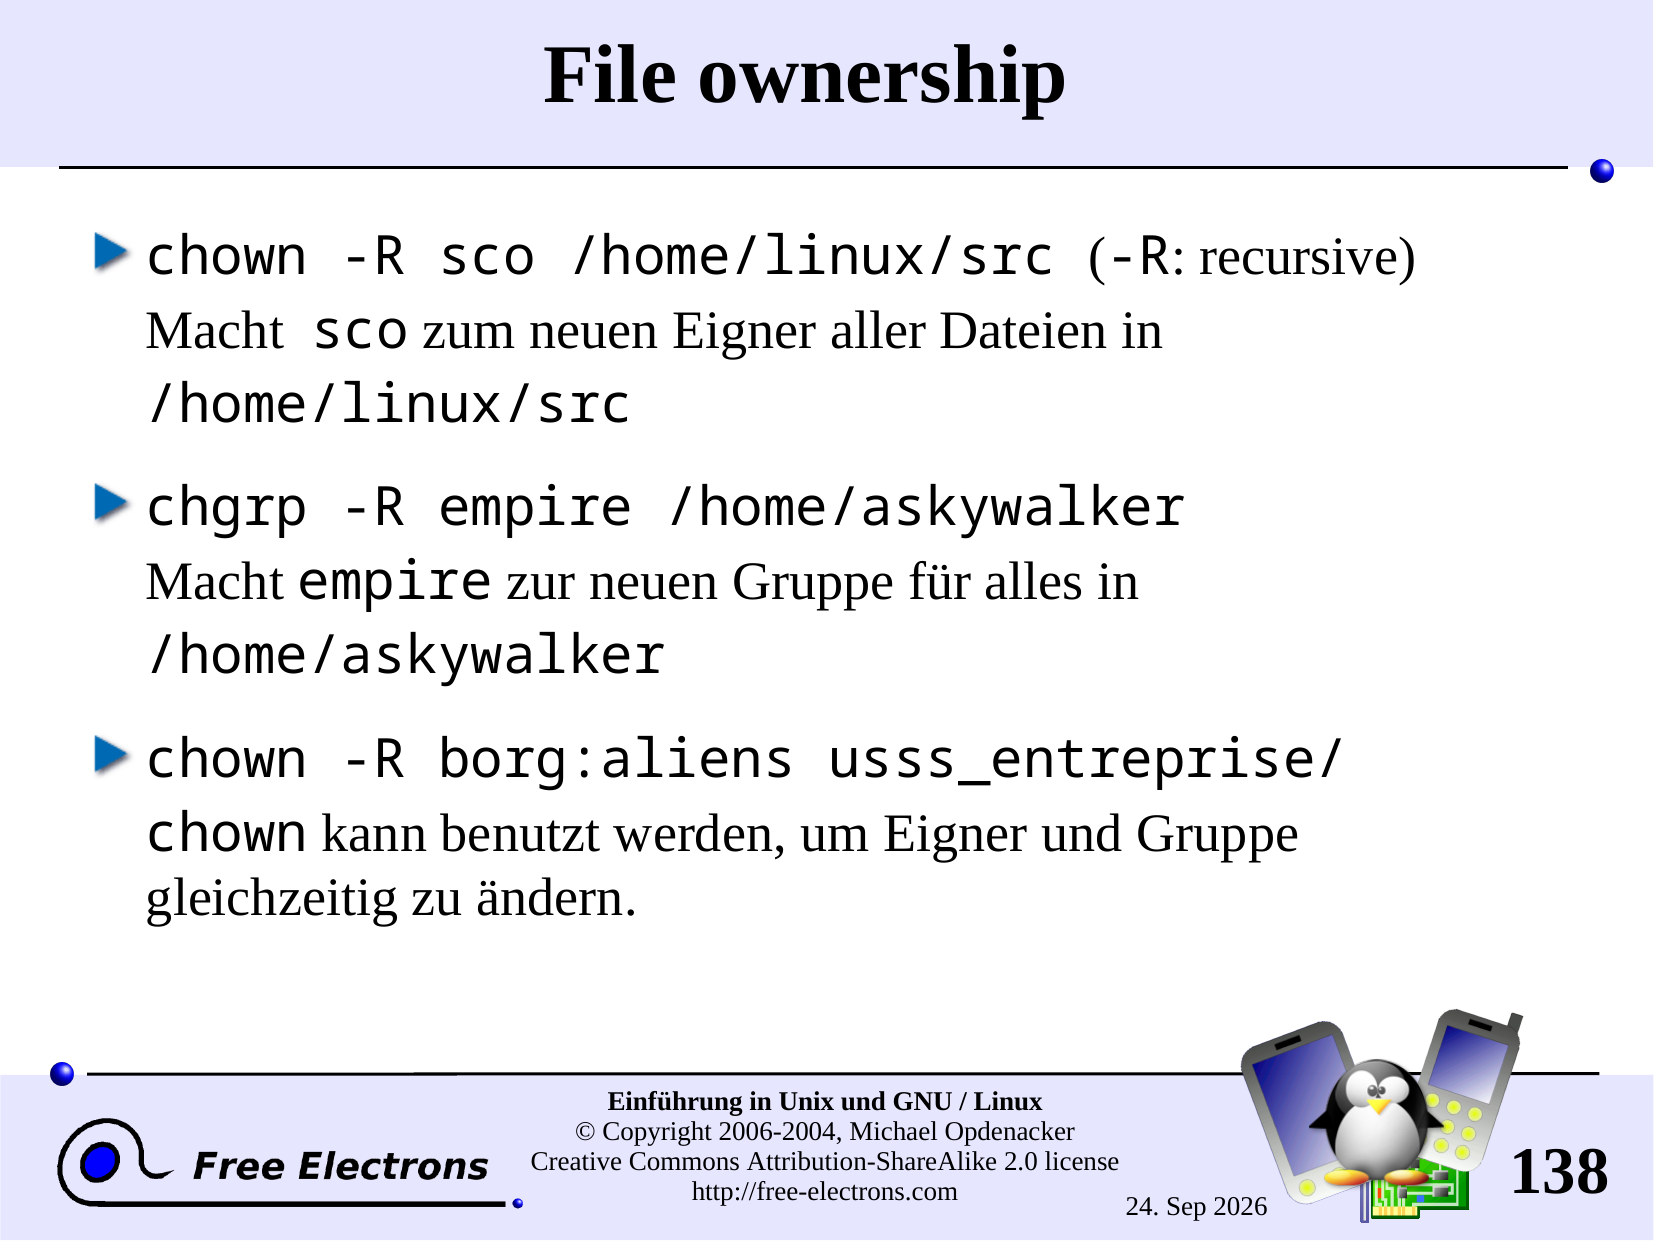

# File ownership
chown -R sco /home/linux/src (-R: recursive)
Macht sco zum neuen Eigner aller Dateien in /home/linux/src
chgrp -R empire /home/askywalker
Macht empire zur neuen Gruppe für alles in /home/askywalker
chown -R borg:aliens usss_entreprise/
chown kann benutzt werden, um Eigner und Gruppe gleichzeitig zu ändern.